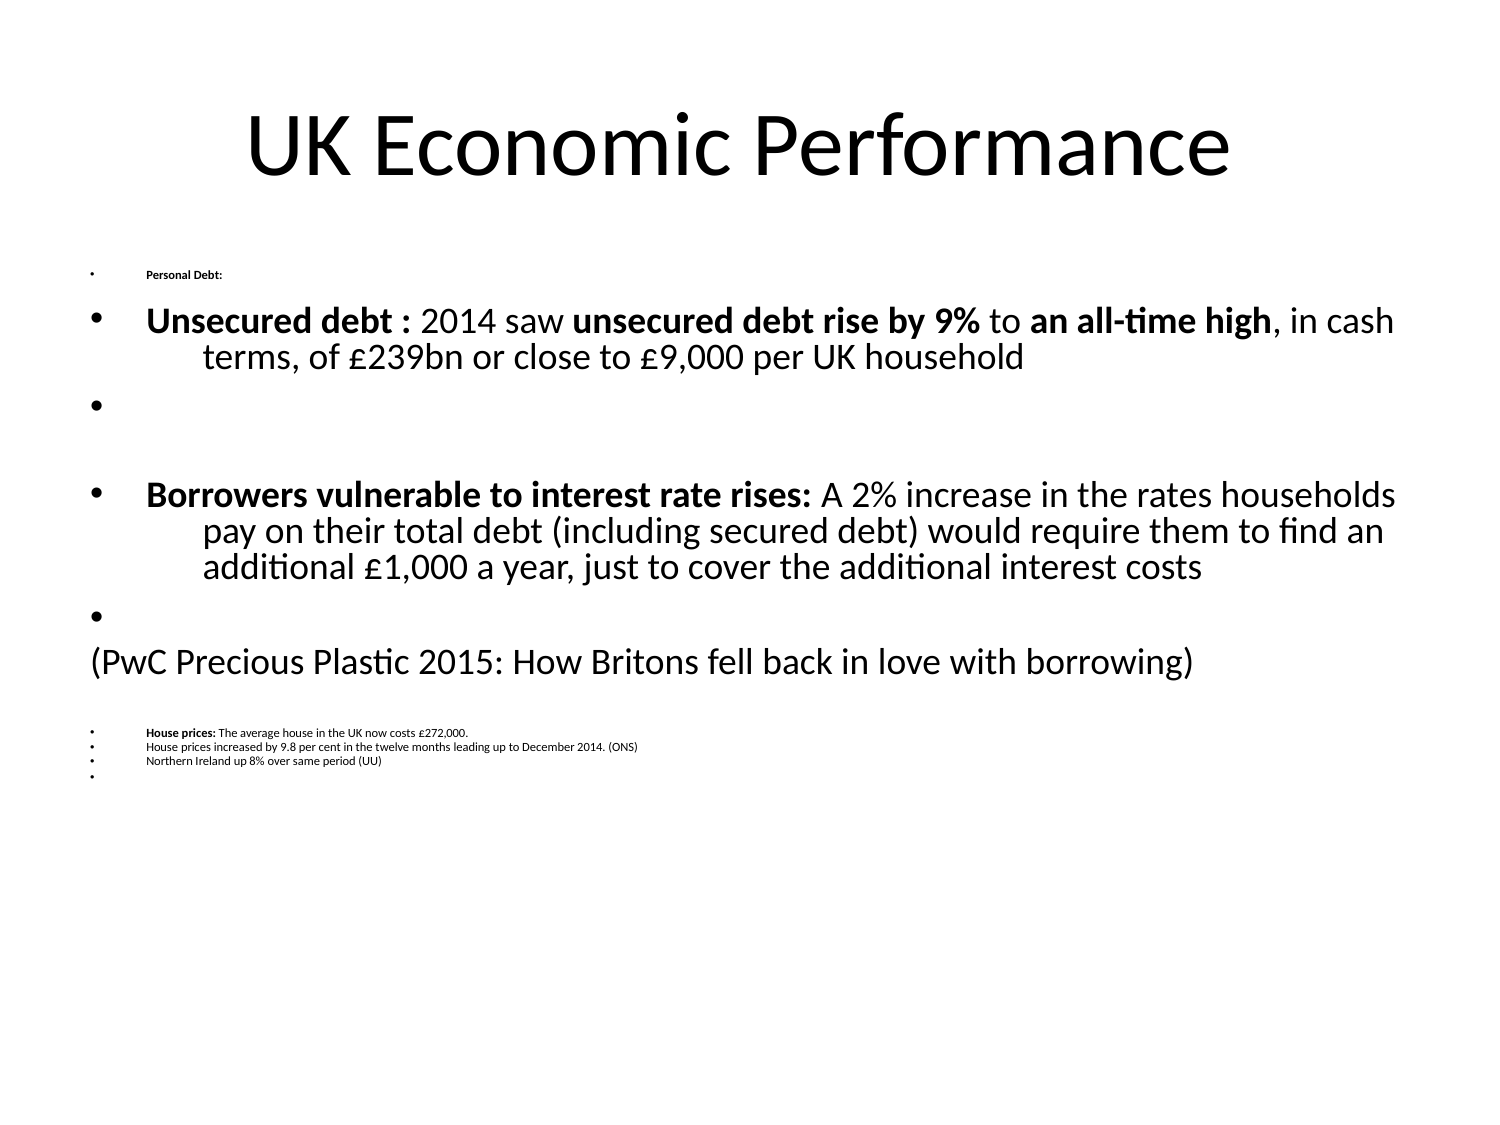

# UK Economic Performance
Personal Debt:
Unsecured debt : 2014 saw unsecured debt rise by 9% to an all-time high, in cash terms, of £239bn or close to £9,000 per UK household
Borrowers vulnerable to interest rate rises: A 2% increase in the rates households pay on their total debt (including secured debt) would require them to find an additional £1,000 a year, just to cover the additional interest costs
(PwC Precious Plastic 2015: How Britons fell back in love with borrowing)
House prices: The average house in the UK now costs £272,000.
House prices increased by 9.8 per cent in the twelve months leading up to December 2014. (ONS)
Northern Ireland up 8% over same period (UU)